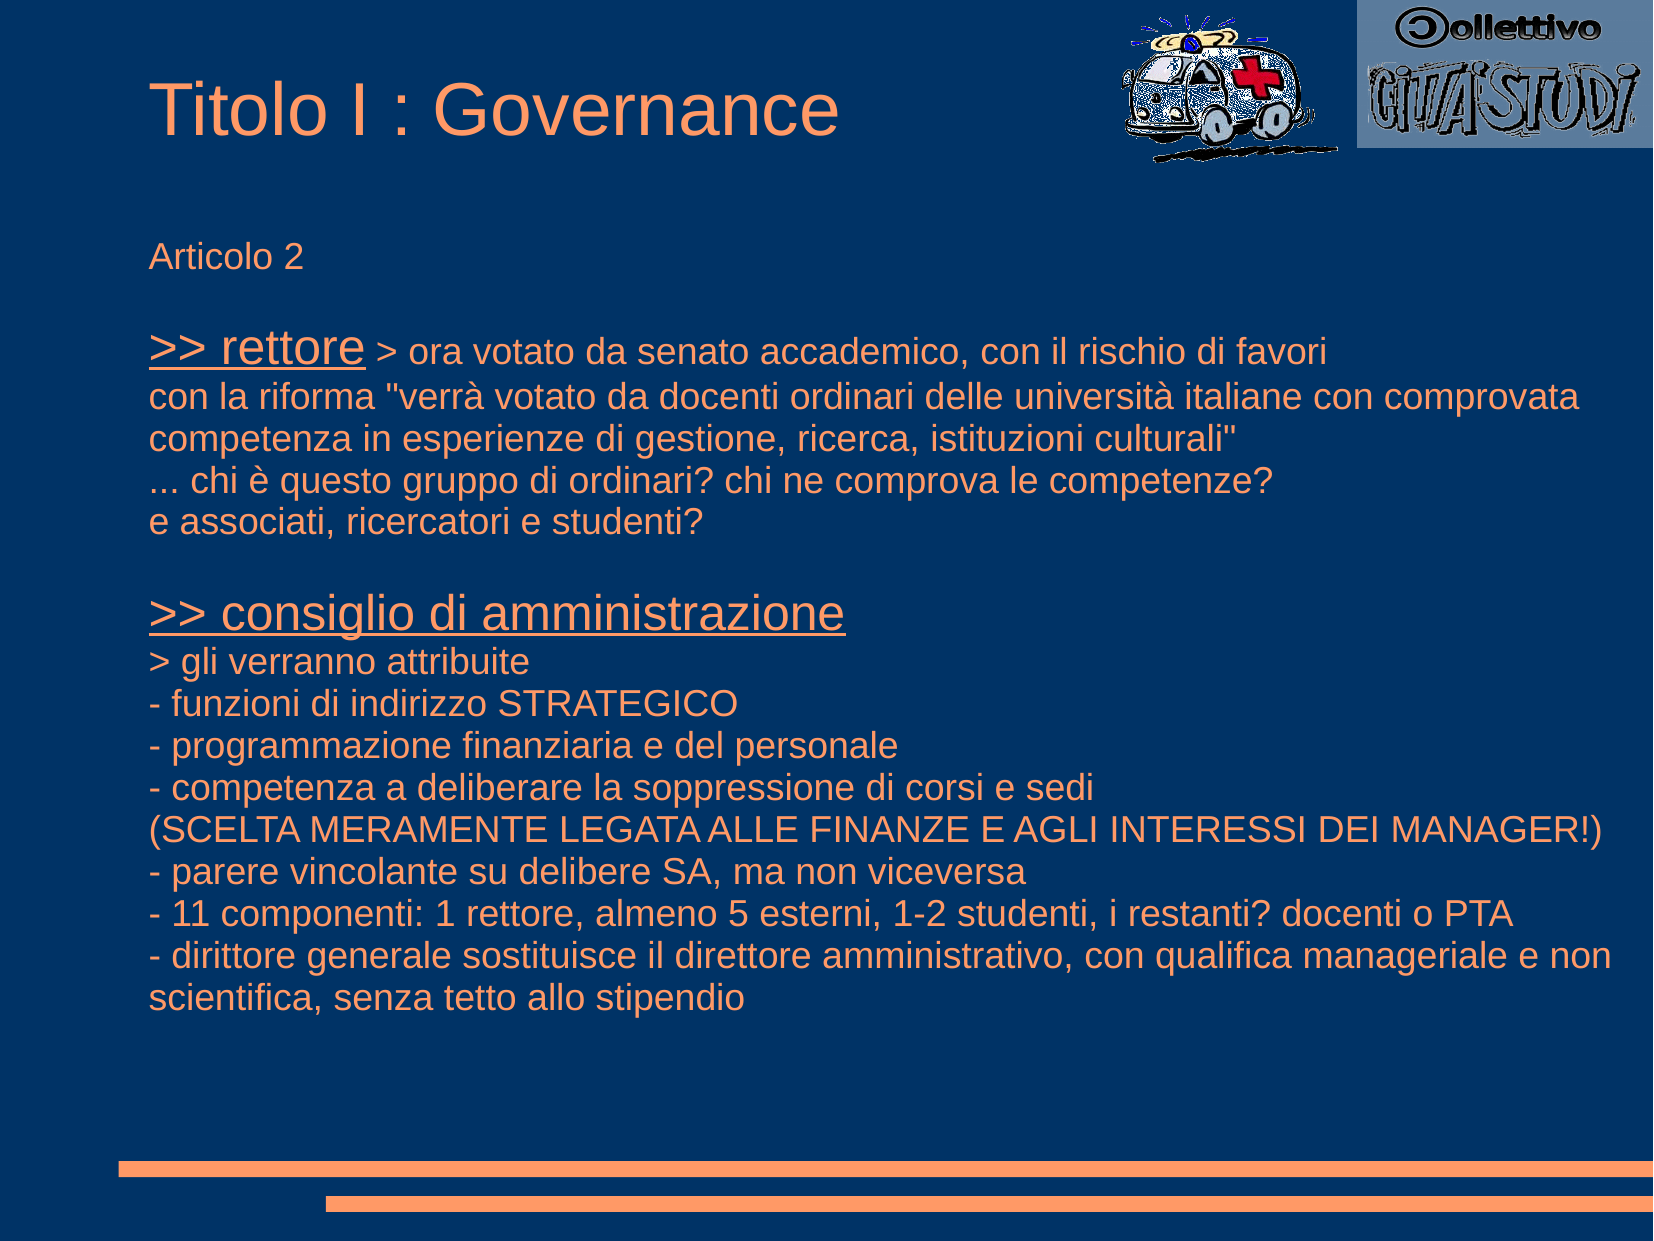

Titolo I : Governance
Articolo 2
>> rettore > ora votato da senato accademico, con il rischio di favori
con la riforma "verrà votato da docenti ordinari delle università italiane con comprovata competenza in esperienze di gestione, ricerca, istituzioni culturali"
... chi è questo gruppo di ordinari? chi ne comprova le competenze?
e associati, ricercatori e studenti?
>> consiglio di amministrazione
> gli verranno attribuite
- funzioni di indirizzo STRATEGICO
- programmazione finanziaria e del personale
- competenza a deliberare la soppressione di corsi e sedi
(SCELTA MERAMENTE LEGATA ALLE FINANZE E AGLI INTERESSI DEI MANAGER!)
- parere vincolante su delibere SA, ma non viceversa
- 11 componenti: 1 rettore, almeno 5 esterni, 1-2 studenti, i restanti? docenti o PTA
- dirittore generale sostituisce il direttore amministrativo, con qualifica manageriale e non scientifica, senza tetto allo stipendio